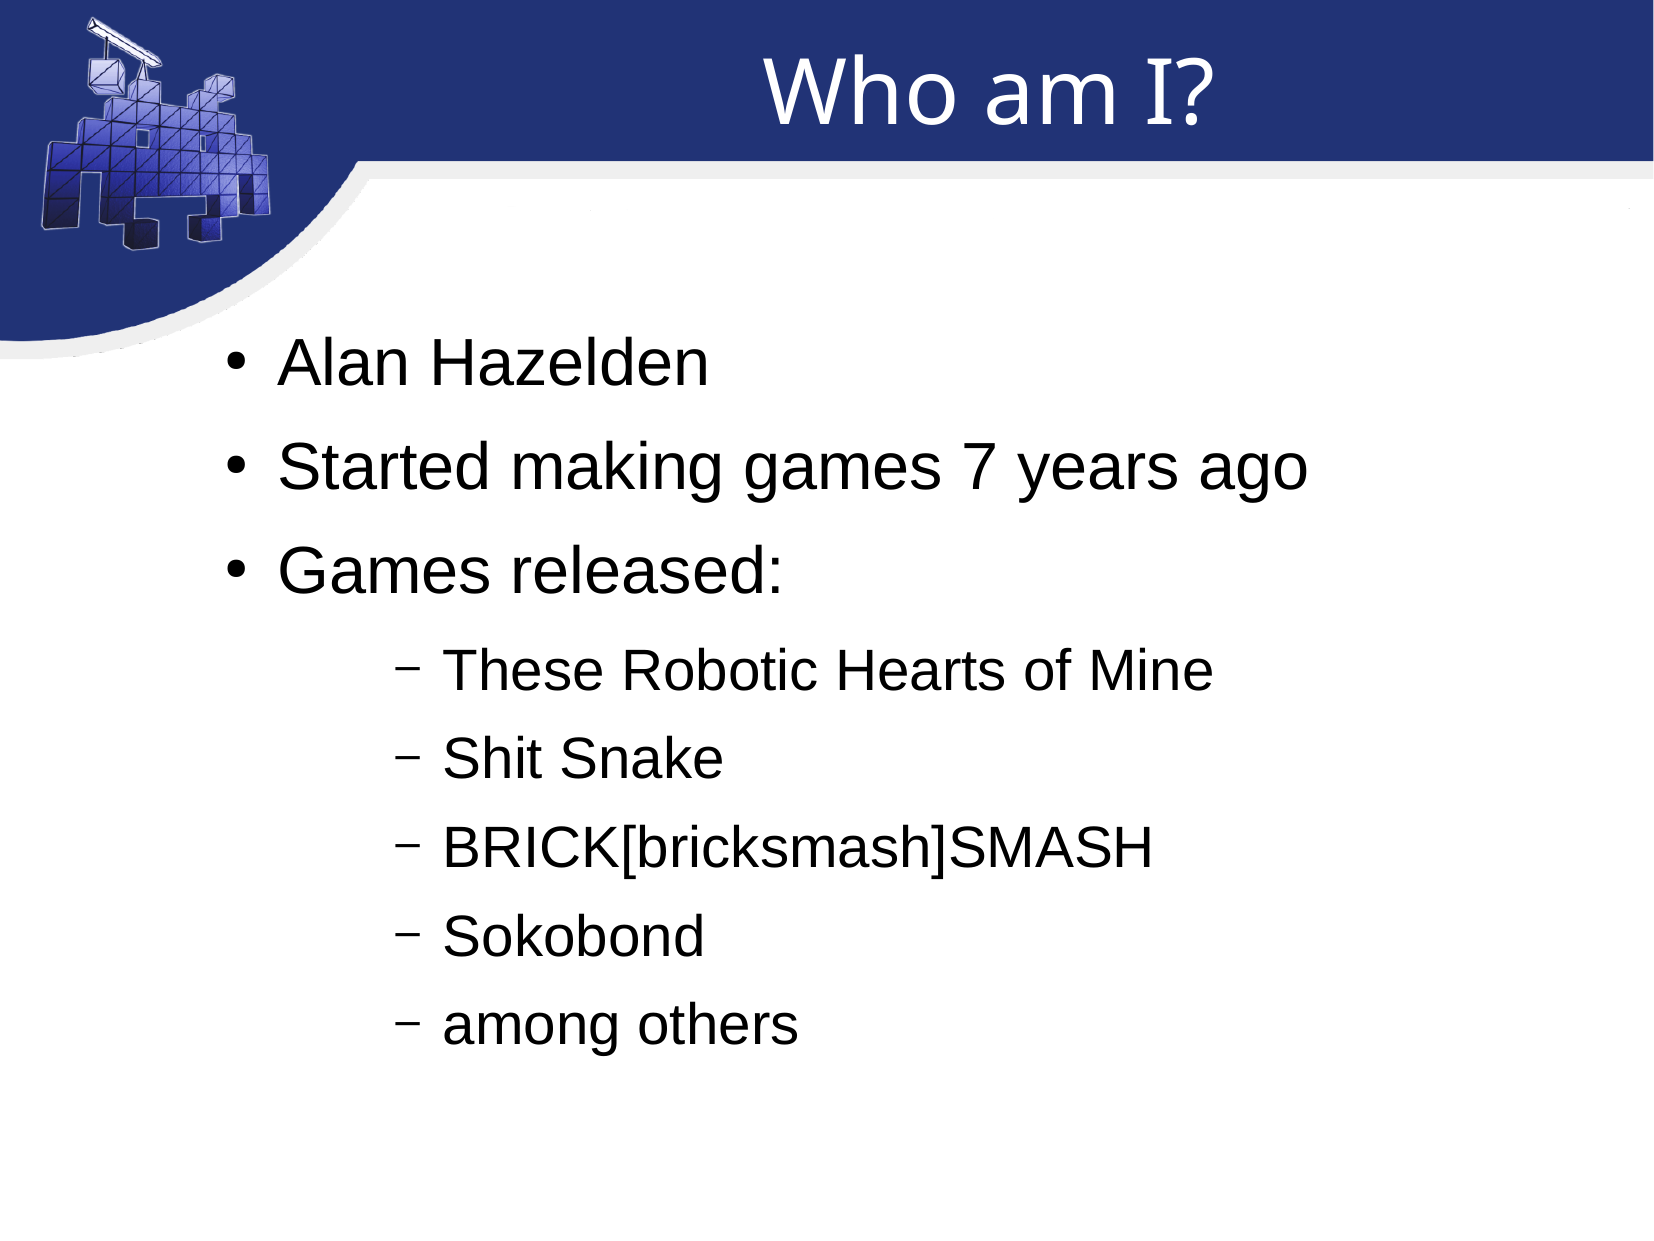

# Who am I?
Alan Hazelden
Started making games 7 years ago
Games released:
These Robotic Hearts of Mine
Shit Snake
BRICK[bricksmash]SMASH
Sokobond
among others